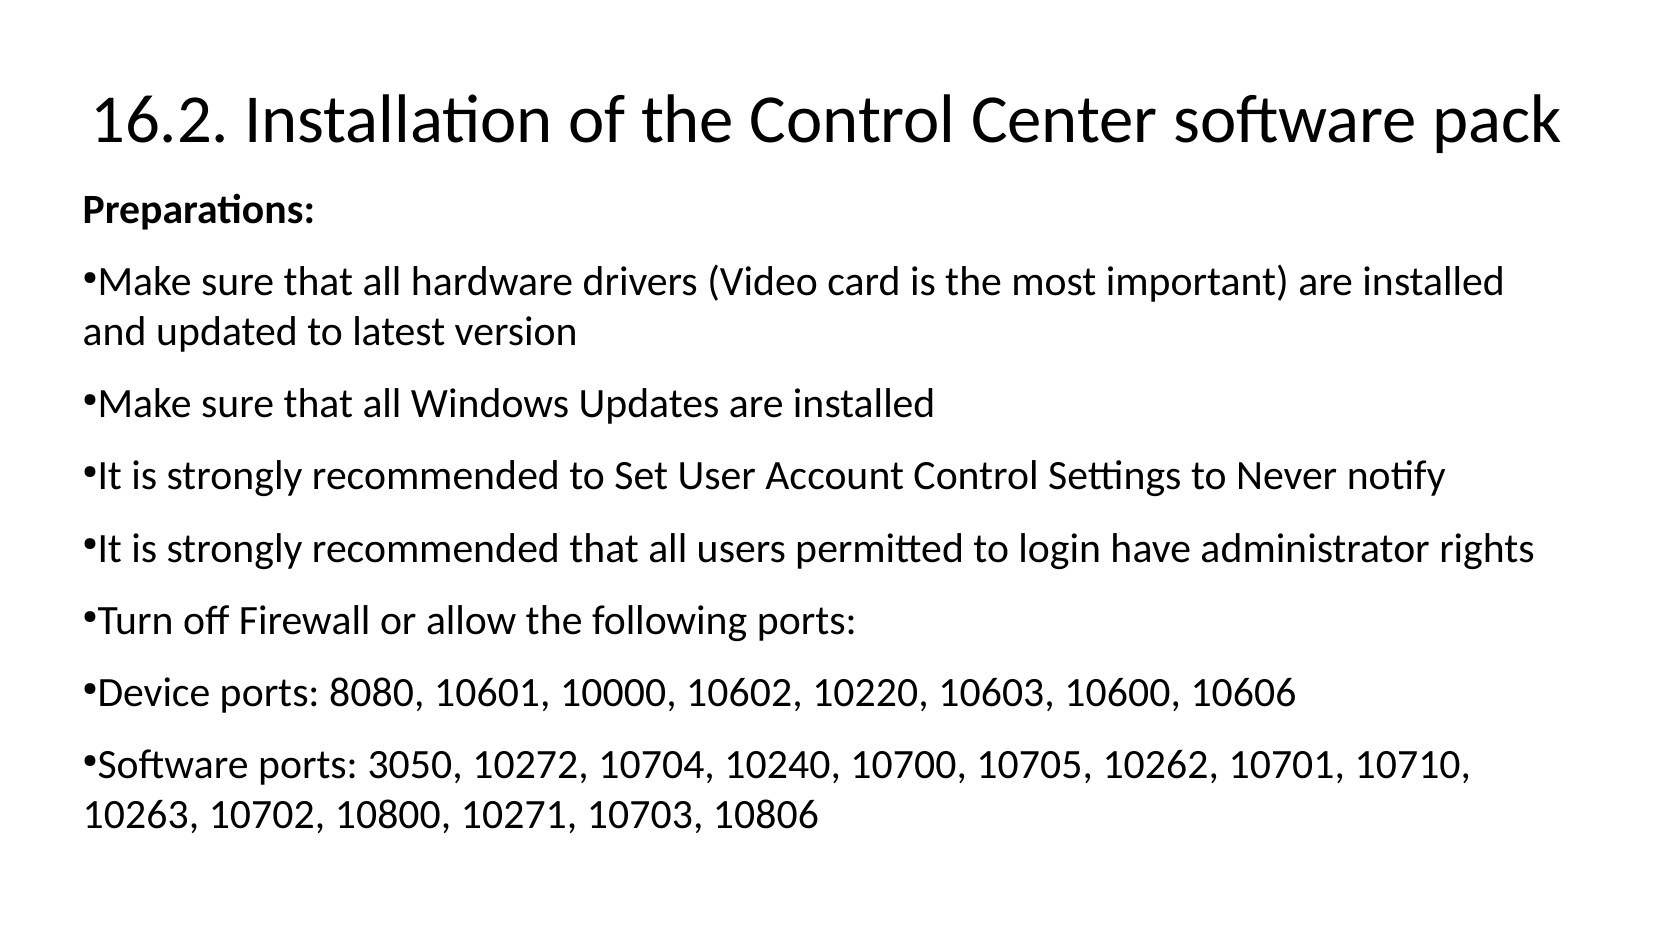

# 16.2. Installation of the Control Center software pack
Preparations:
Make sure that all hardware drivers (Video card is the most important) are installed and updated to latest version
Make sure that all Windows Updates are installed
It is strongly recommended to Set User Account Control Settings to Never notify
It is strongly recommended that all users permitted to login have administrator rights
Turn off Firewall or allow the following ports:
Device ports: 8080, 10601, 10000, 10602, 10220, 10603, 10600, 10606
Software ports: 3050, 10272, 10704, 10240, 10700, 10705, 10262, 10701, 10710, 10263, 10702, 10800, 10271, 10703, 10806